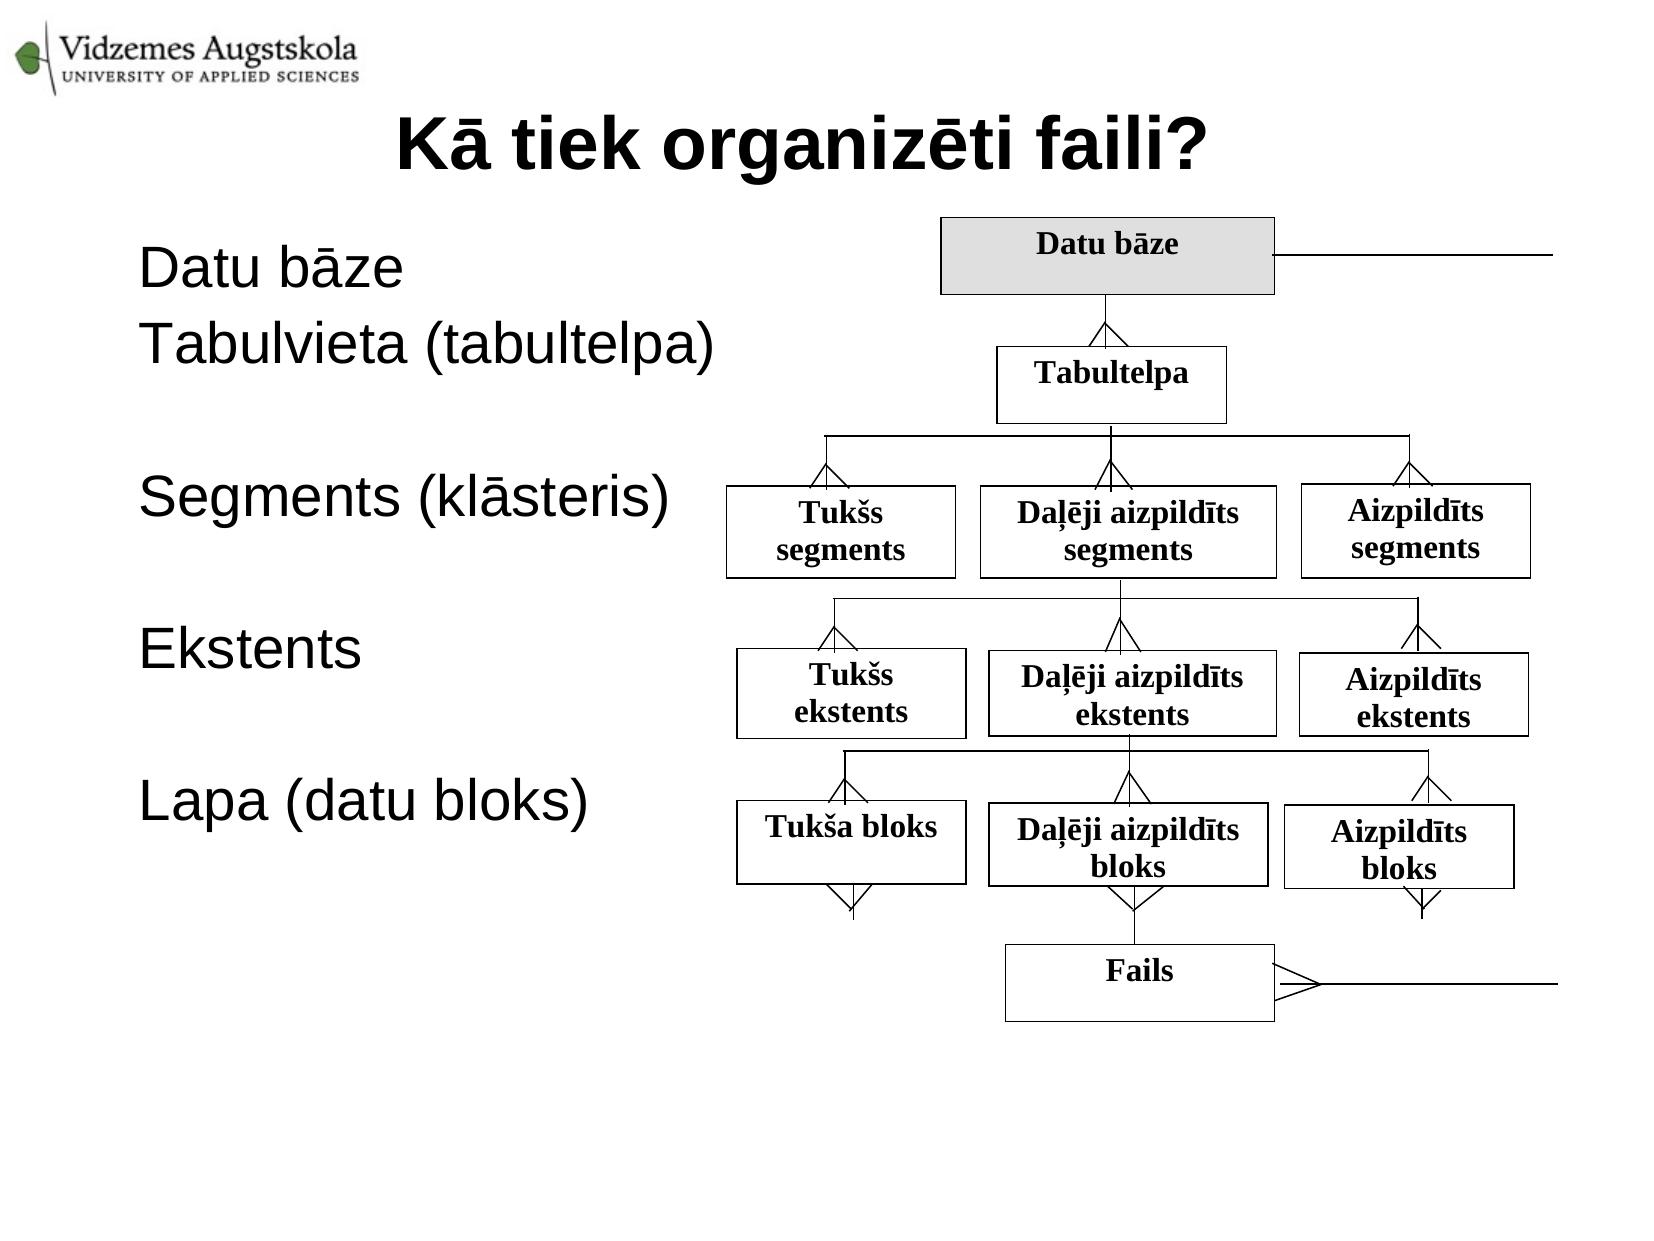

# Kā tiek organizēti faili?
Datu bāze
Tabultelpa
Aizpildīts segments
Tukšs segments
Daļēji aizpildīts segments
Tukšs ekstents
Daļēji aizpildīts ekstents
Aizpildīts ekstents
Tukša bloks
Daļēji aizpildīts bloks
Aizpildīts bloks
Fails
Datu bāze
Tabulvieta (tabultelpa)
Segments (klāsteris)
Ekstents
Lapa (datu bloks)